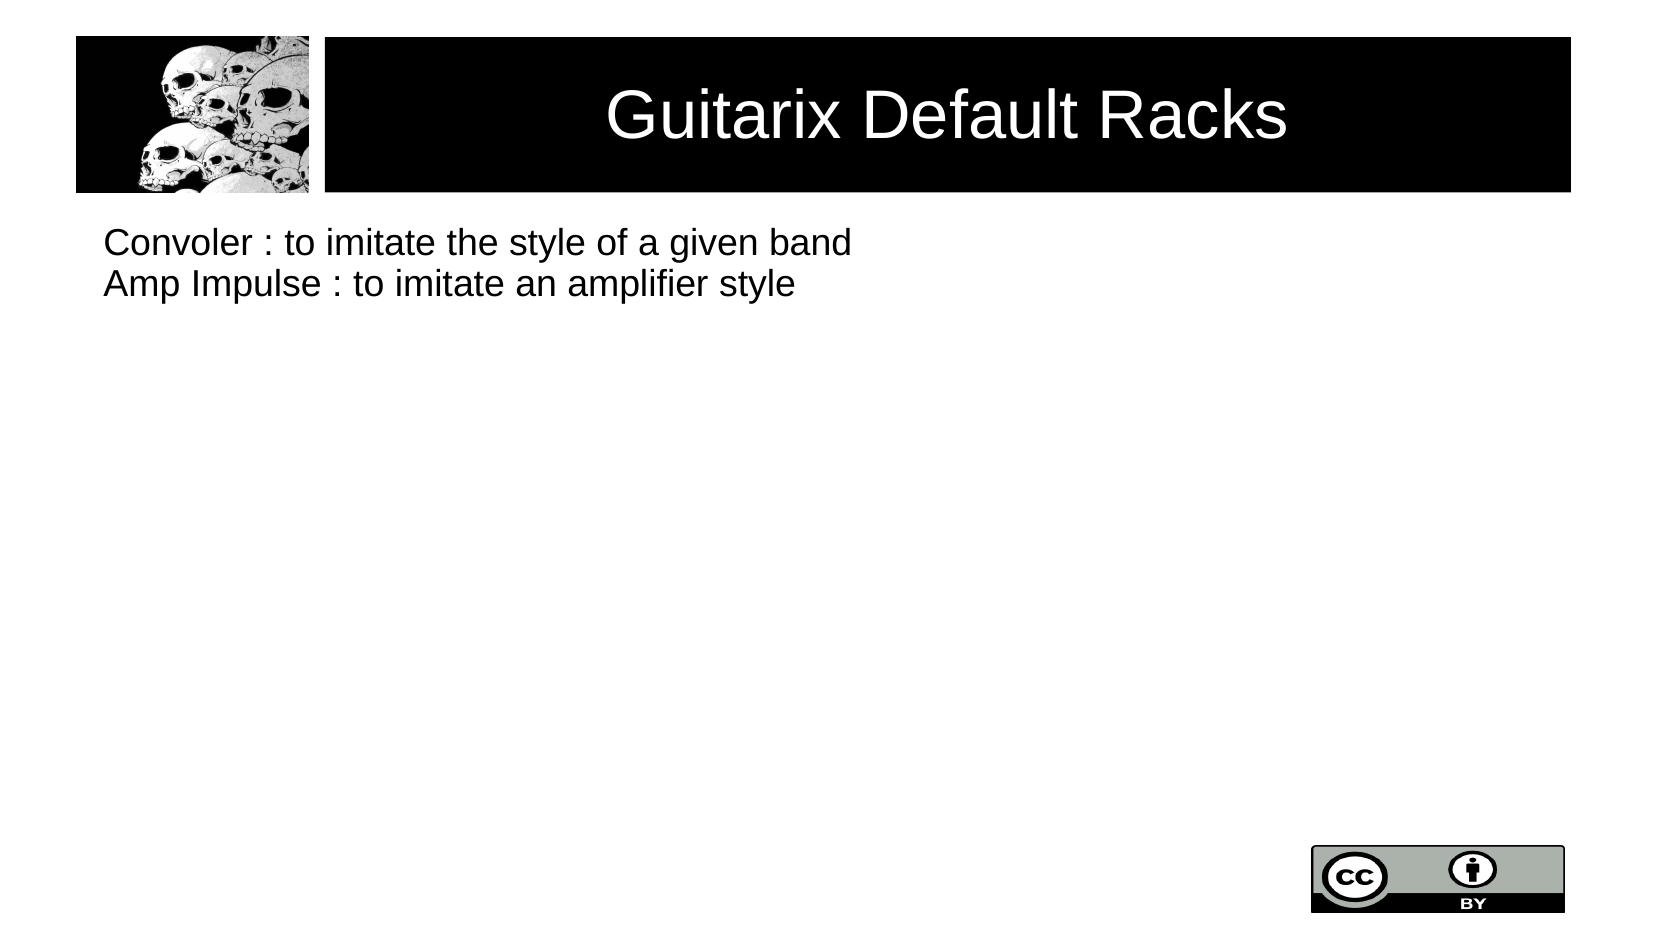

# Guitarix Default Racks
Convoler : to imitate the style of a given band
Amp Impulse : to imitate an amplifier style